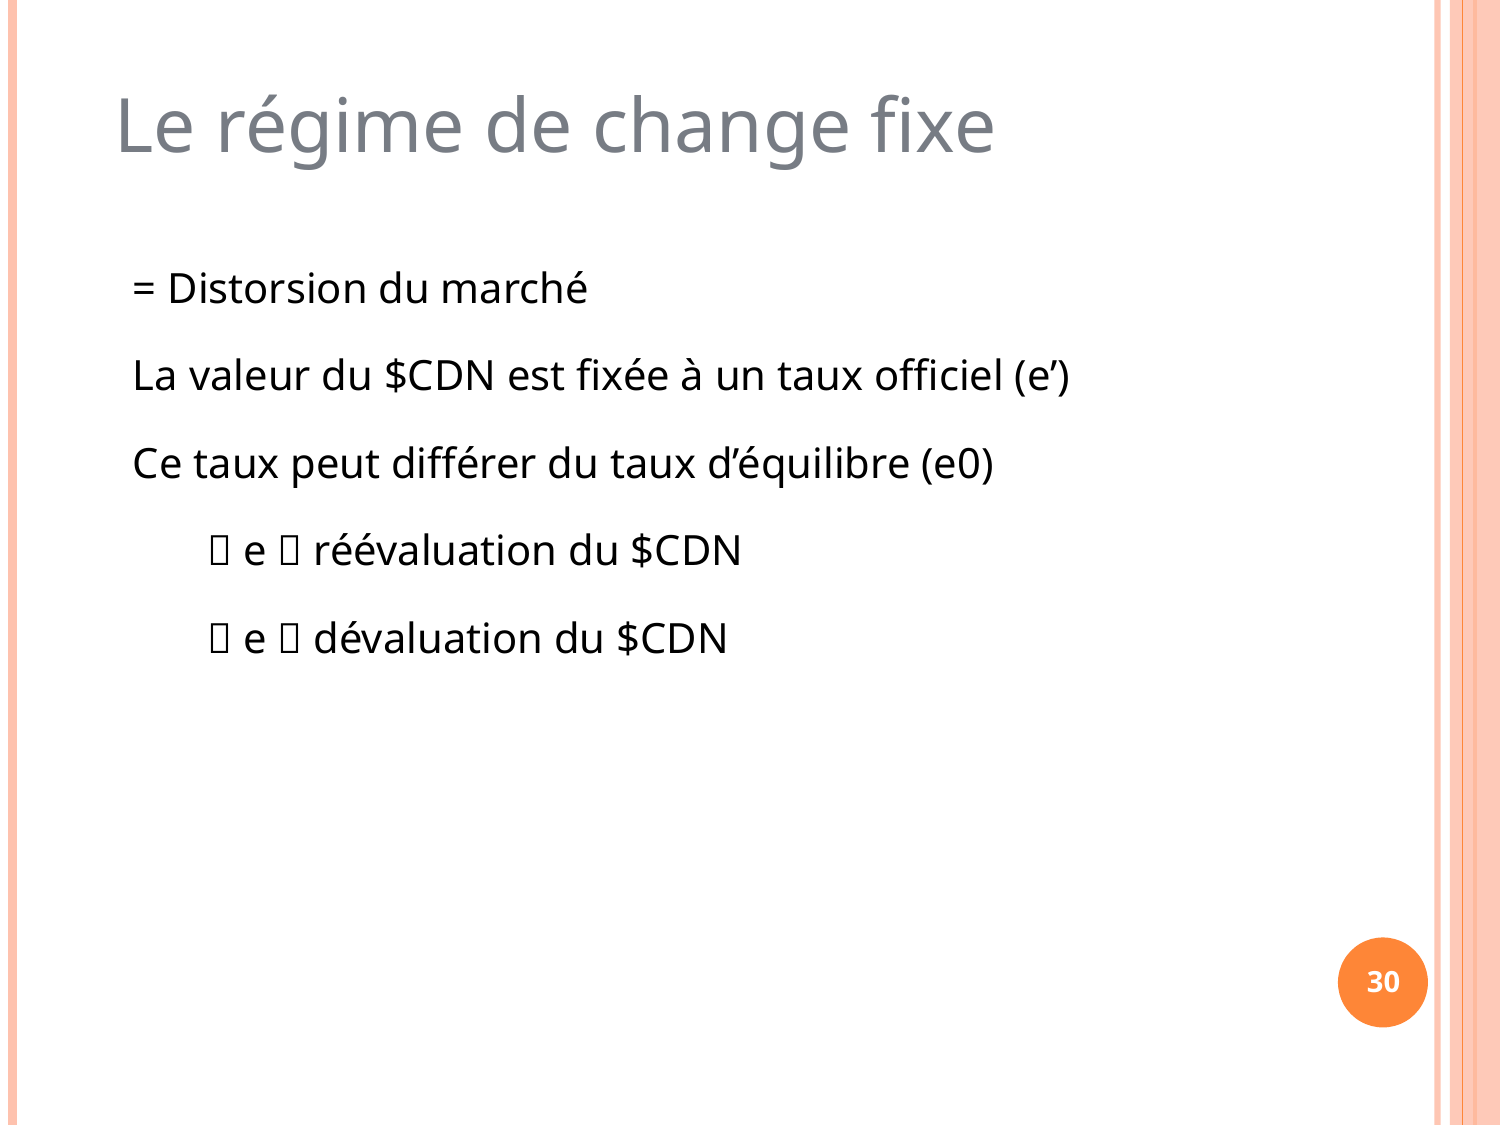

# Le régime de change fixe
= Distorsion du marché
La valeur du $CDN est fixée à un taux officiel (e’)
Ce taux peut différer du taux d’équilibre (e0)
 e  réévaluation du $CDN
 e  dévaluation du $CDN